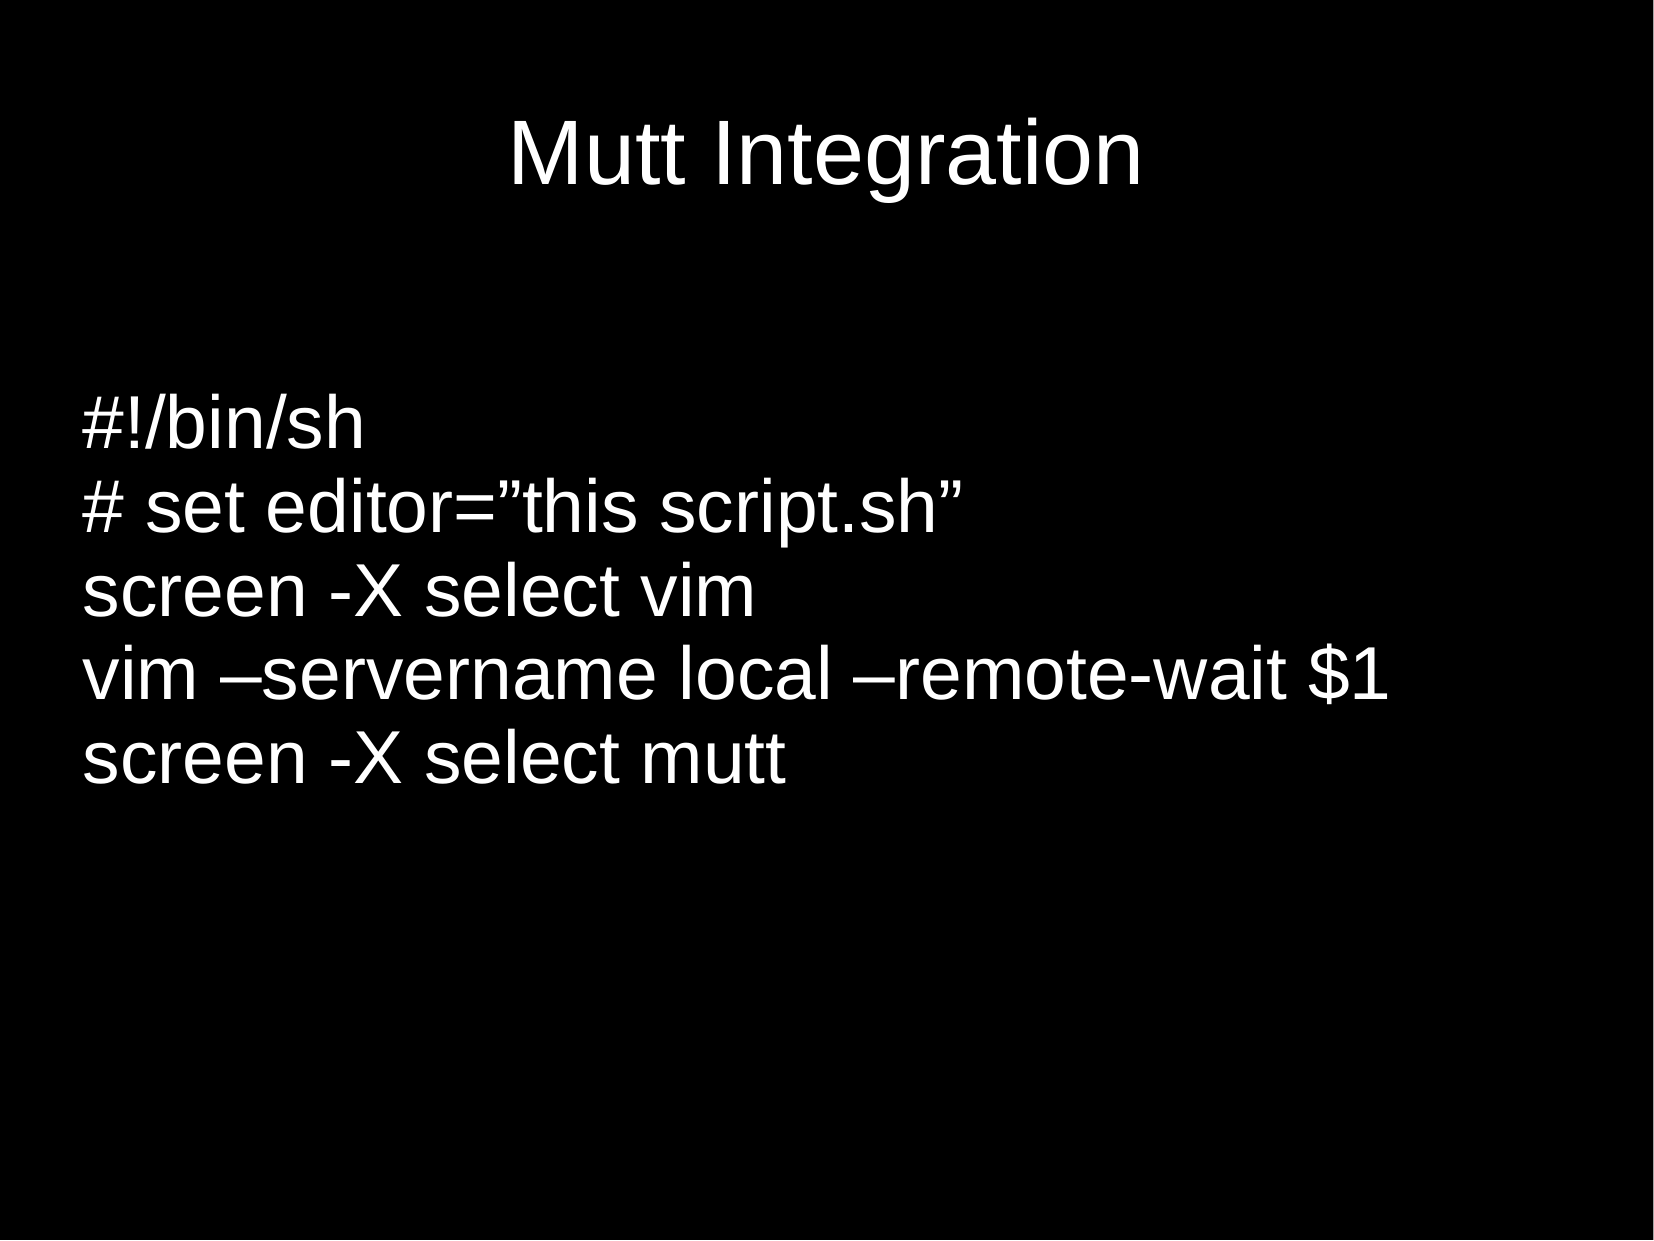

# Mutt Integration
#!/bin/sh
# set editor=”this script.sh”
screen -X select vim
vim –servername local –remote-wait $1
screen -X select mutt